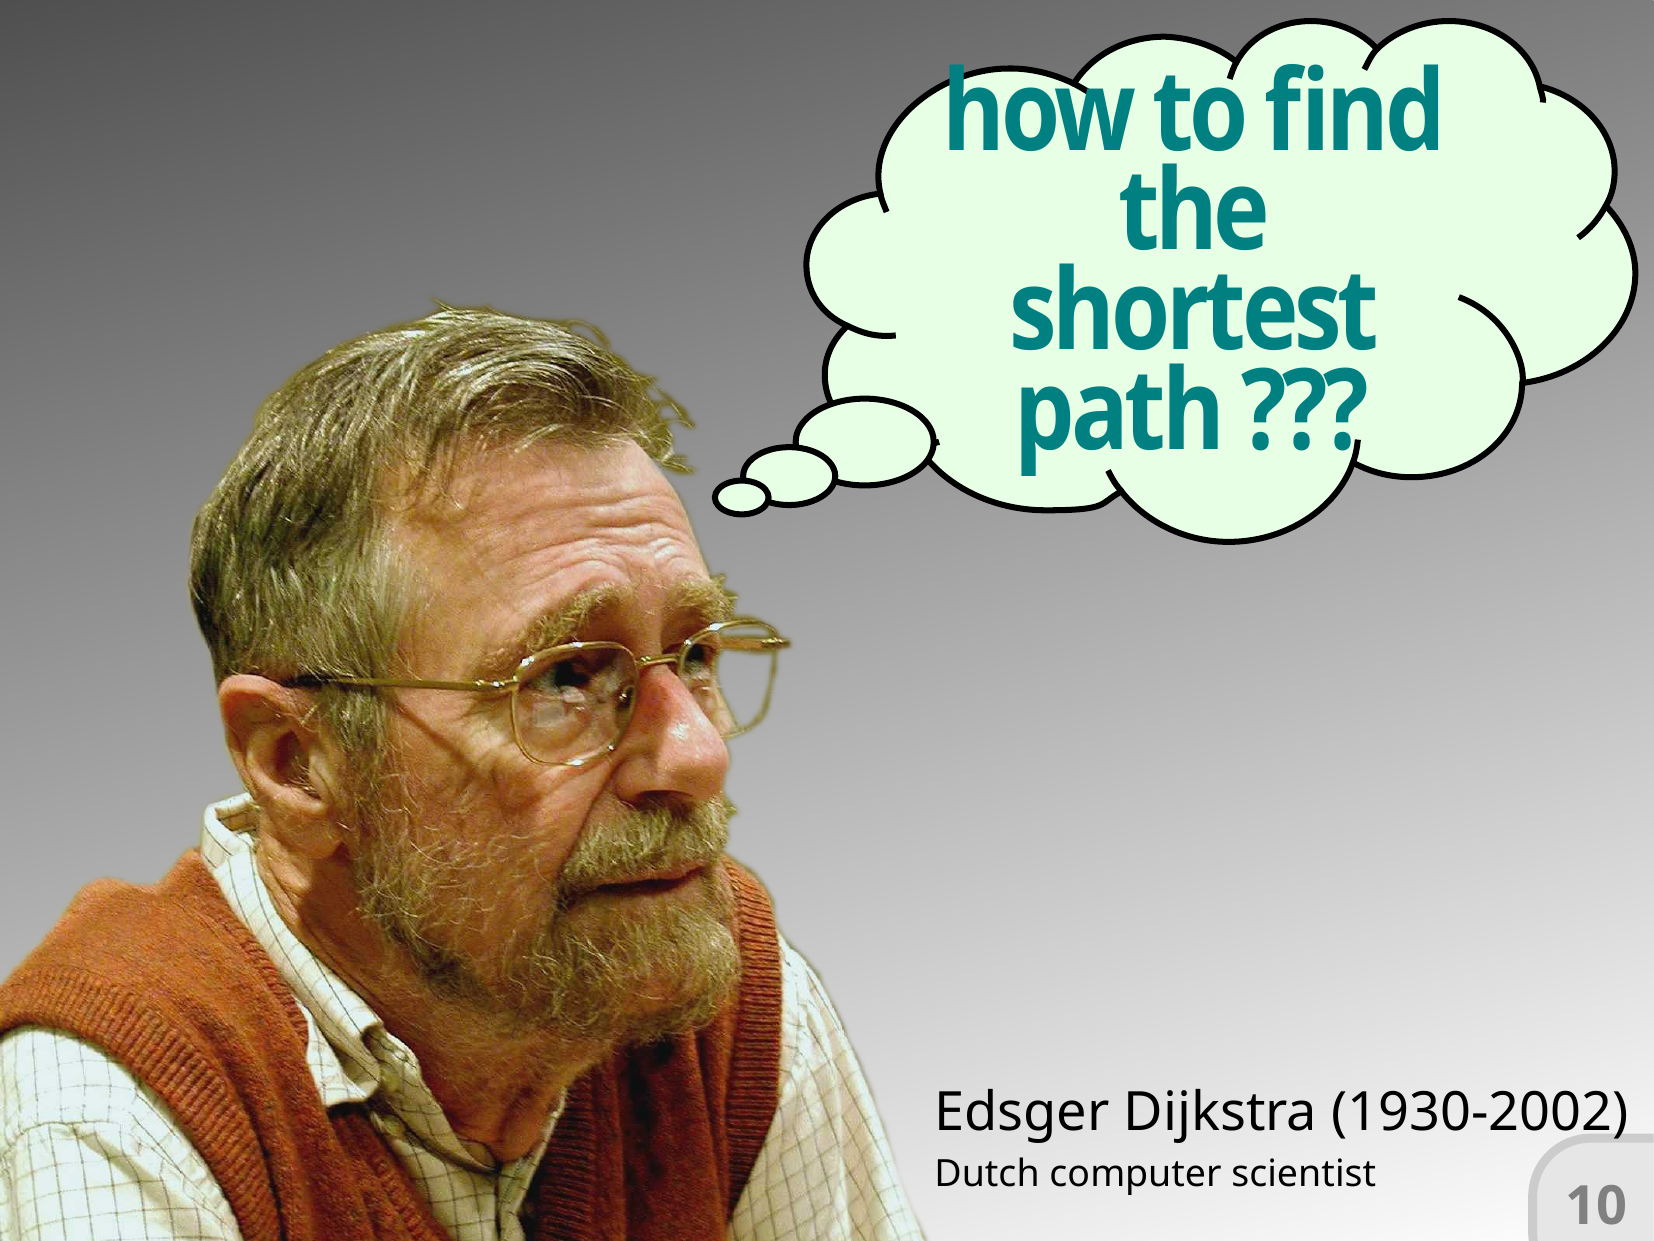

how to find the shortest path ???
Edsger Dijkstra (1930-2002)
Dutch computer scientist
10